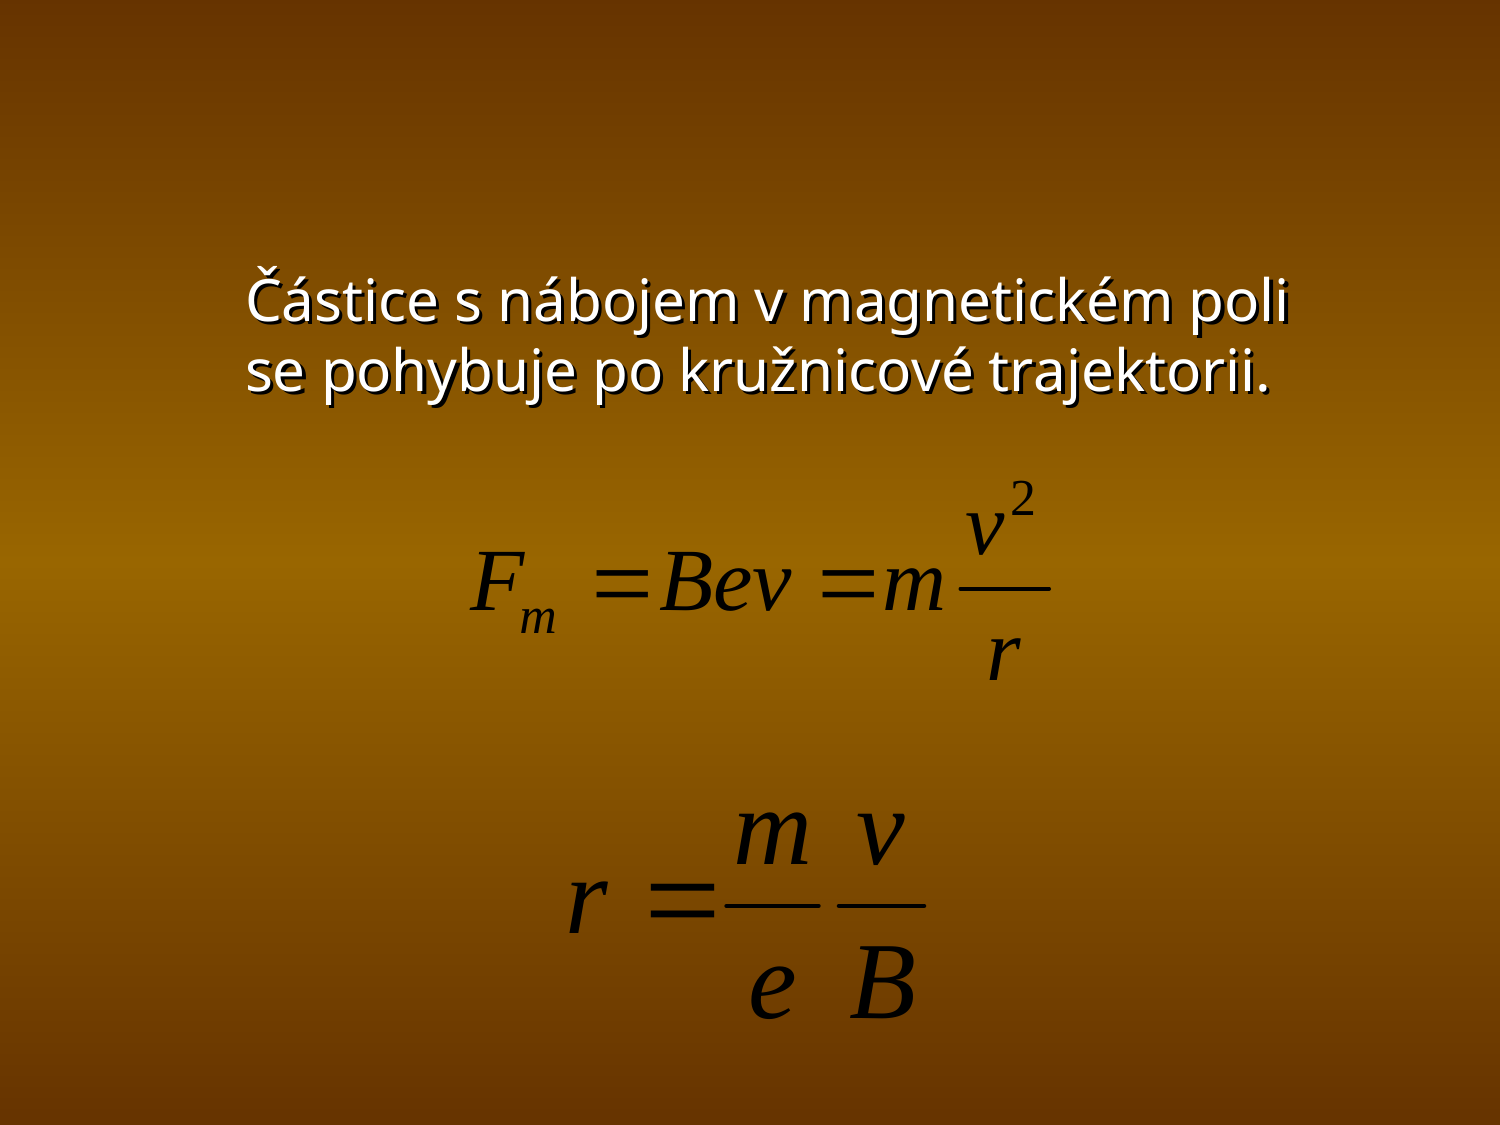

Částice s nábojem v magnetickém poli se pohybuje po kružnicové trajektorii.